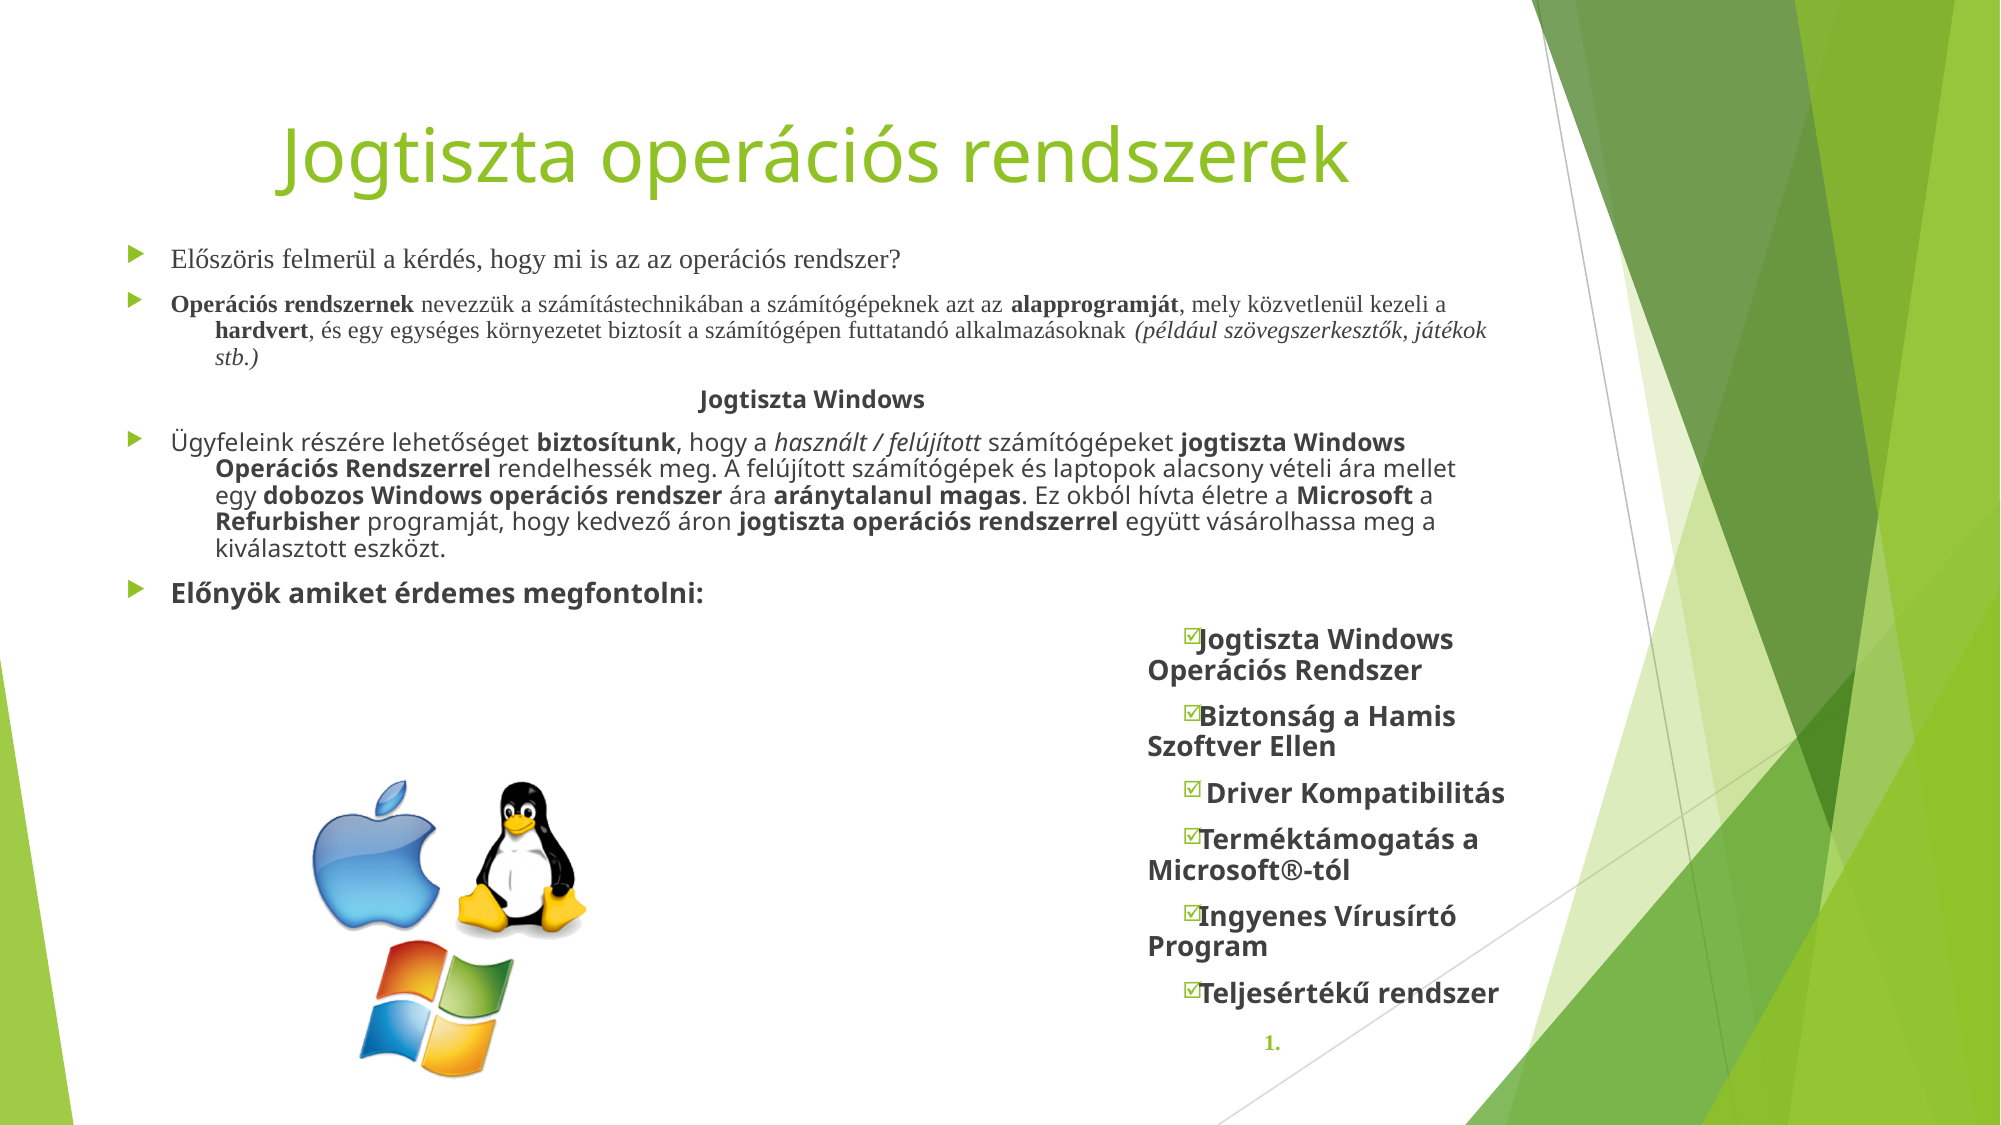

# Jogtiszta operációs rendszerek
Előszöris felmerül a kérdés, hogy mi is az az operációs rendszer?
Operációs rendszernek nevezzük a számítástechnikában a számítógépeknek azt az alapprogramját, mely közvetlenül kezeli a hardvert, és egy egységes környezetet biztosít a számítógépen futtatandó alkalmazásoknak (például szövegszerkesztők, játékok stb.)
Jogtiszta Windows
Ügyfeleink részére lehetőséget biztosítunk, hogy a használt / felújított számítógépeket jogtiszta Windows Operációs Rendszerrel rendelhessék meg. A felújított számítógépek és laptopok alacsony vételi ára mellet egy dobozos Windows operációs rendszer ára aránytalanul magas. Ez okból hívta életre a Microsoft a Refurbisher programját, hogy kedvező áron jogtiszta operációs rendszerrel együtt vásárolhassa meg a kiválasztott eszközt.
Előnyök amiket érdemes megfontolni:
Jogtiszta Windows Operációs Rendszer
Biztonság a Hamis Szoftver Ellen
 Driver Kompatibilitás
Terméktámogatás a Microsoft®-tól
Ingyenes Vírusírtó Program
Teljesértékű rendszer